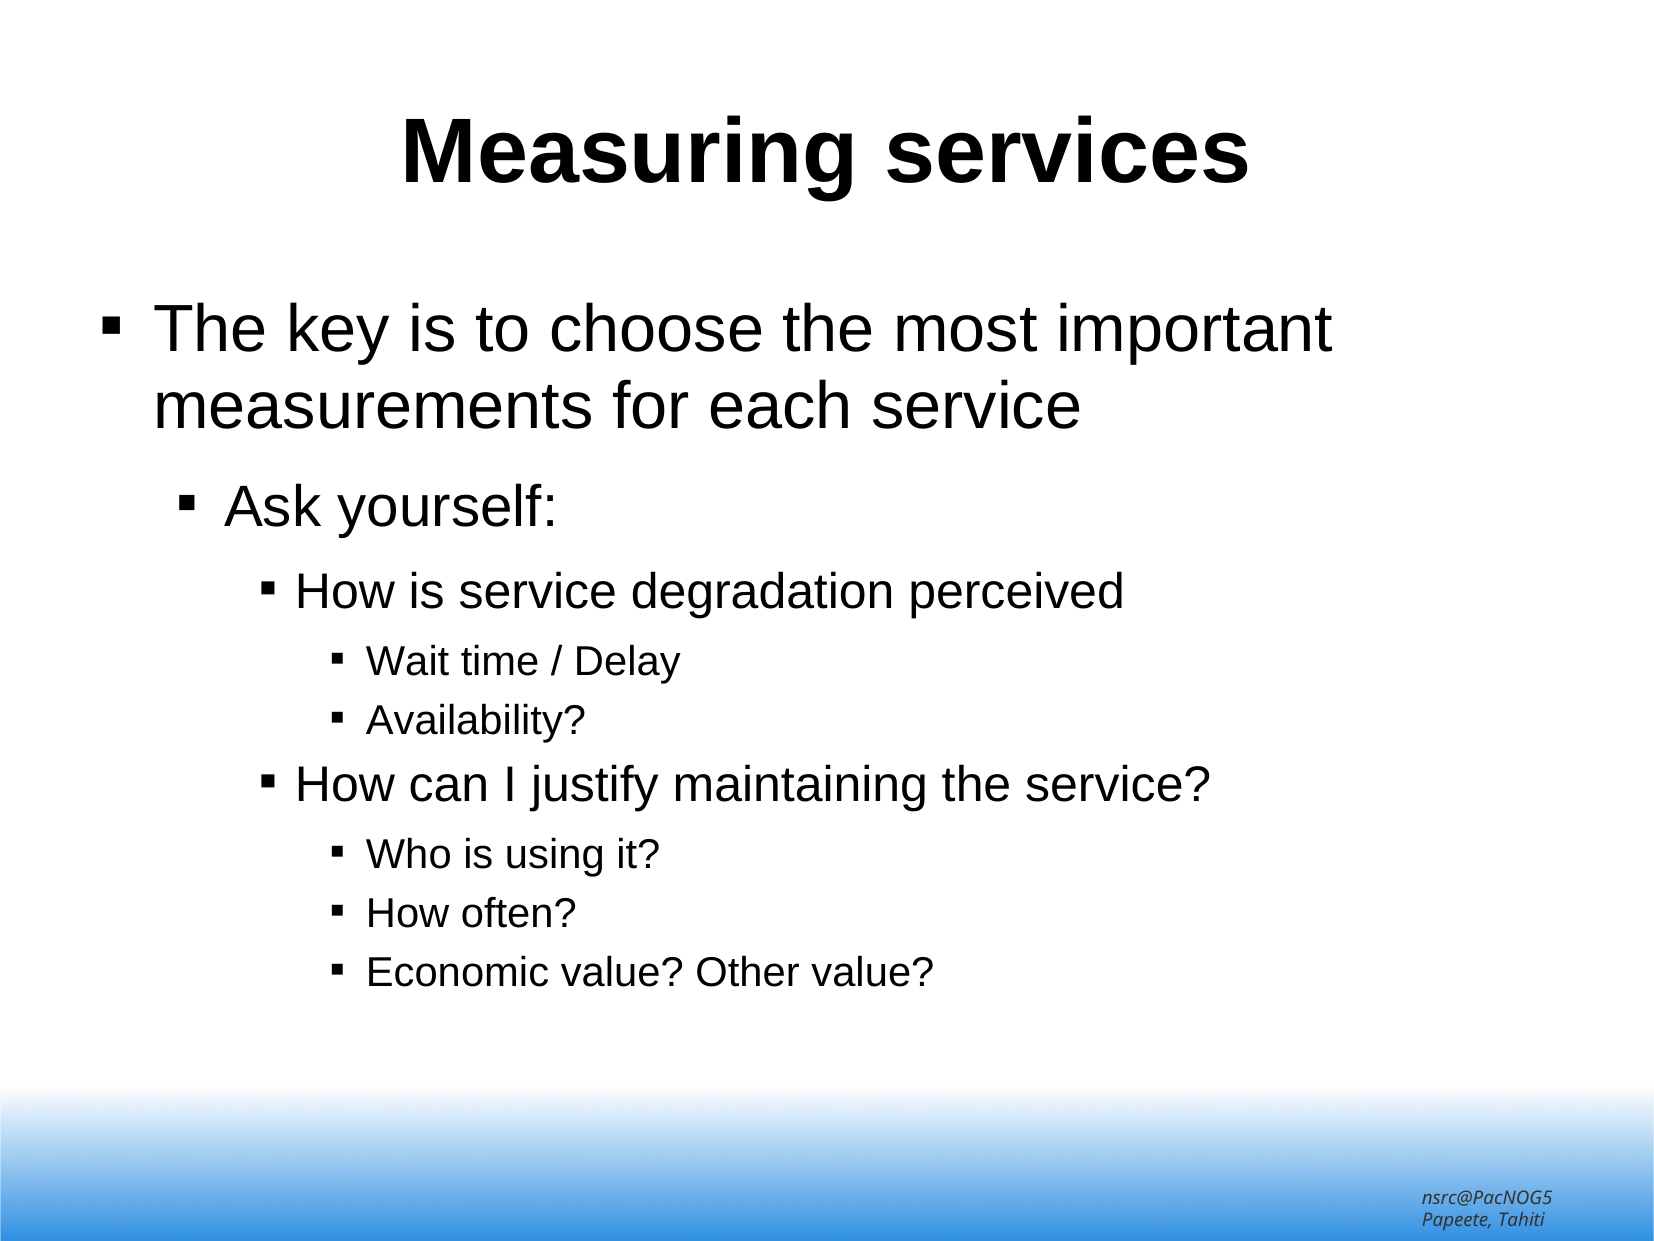

# Measuring services
The key is to choose the most important measurements for each service
Ask yourself:
How is service degradation perceived
Wait time / Delay
Availability?
How can I justify maintaining the service?
Who is using it?
How often?
Economic value? Other value?